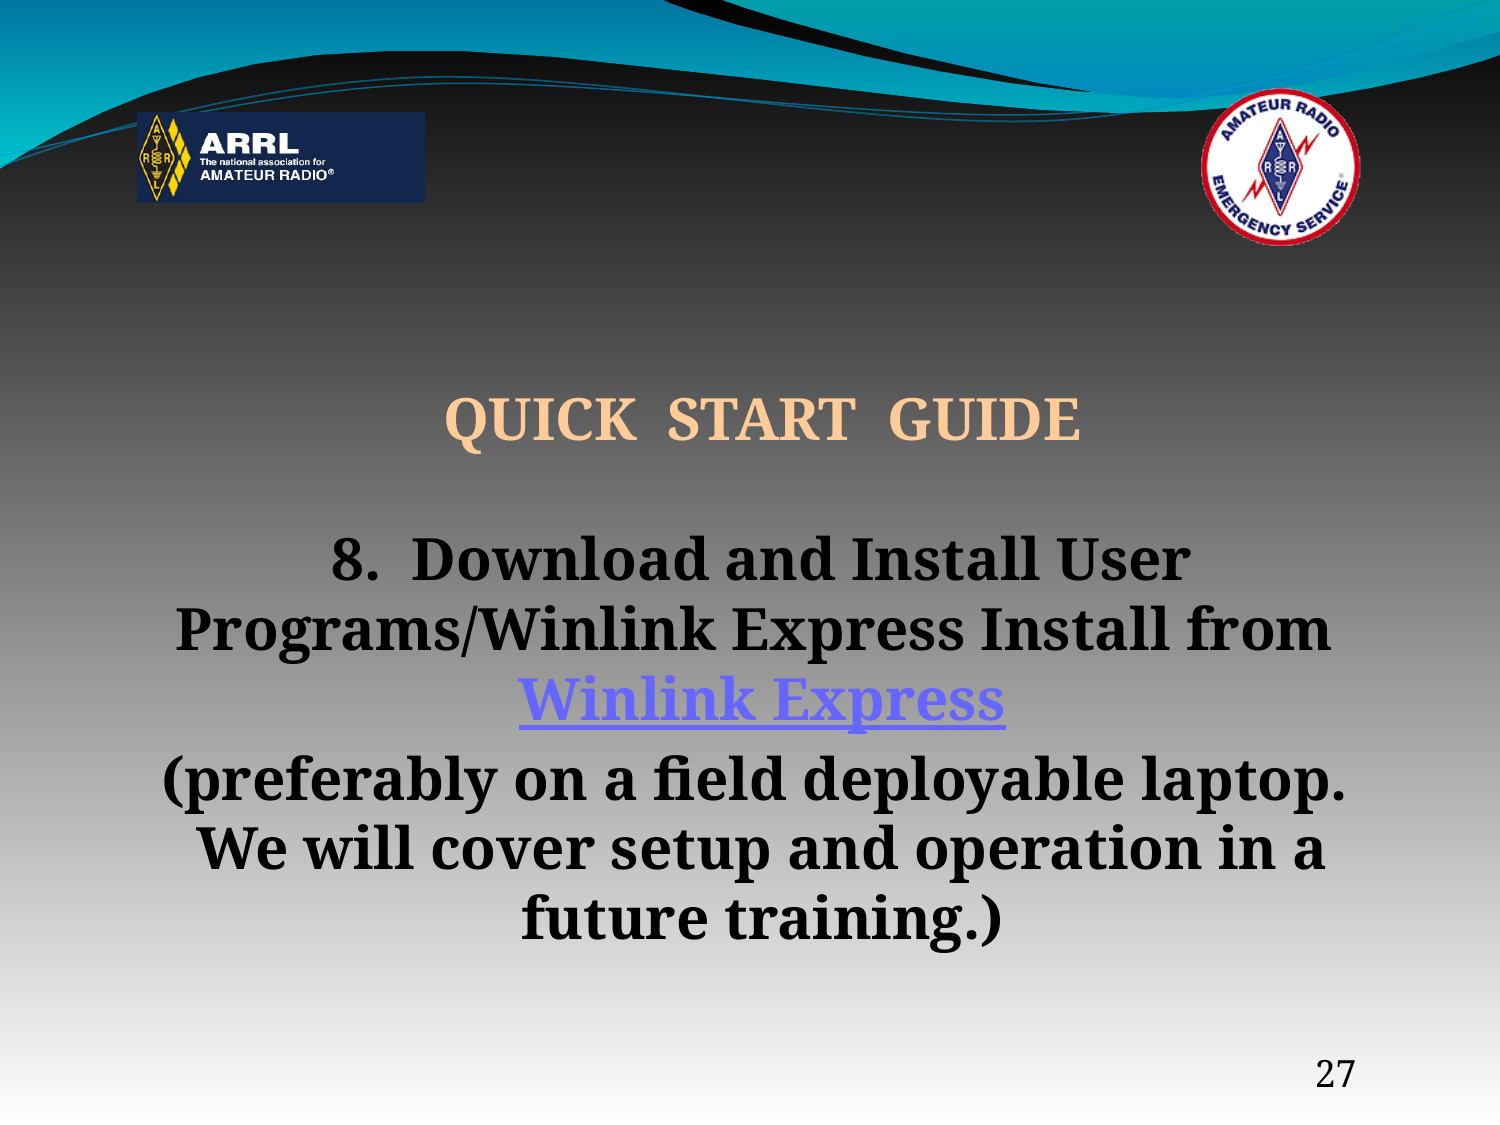

#
QUICK START GUIDE
8. Download and Install User Programs/Winlink Express Install from Winlink Express
(preferably on a field deployable laptop. We will cover setup and operation in a future training.)